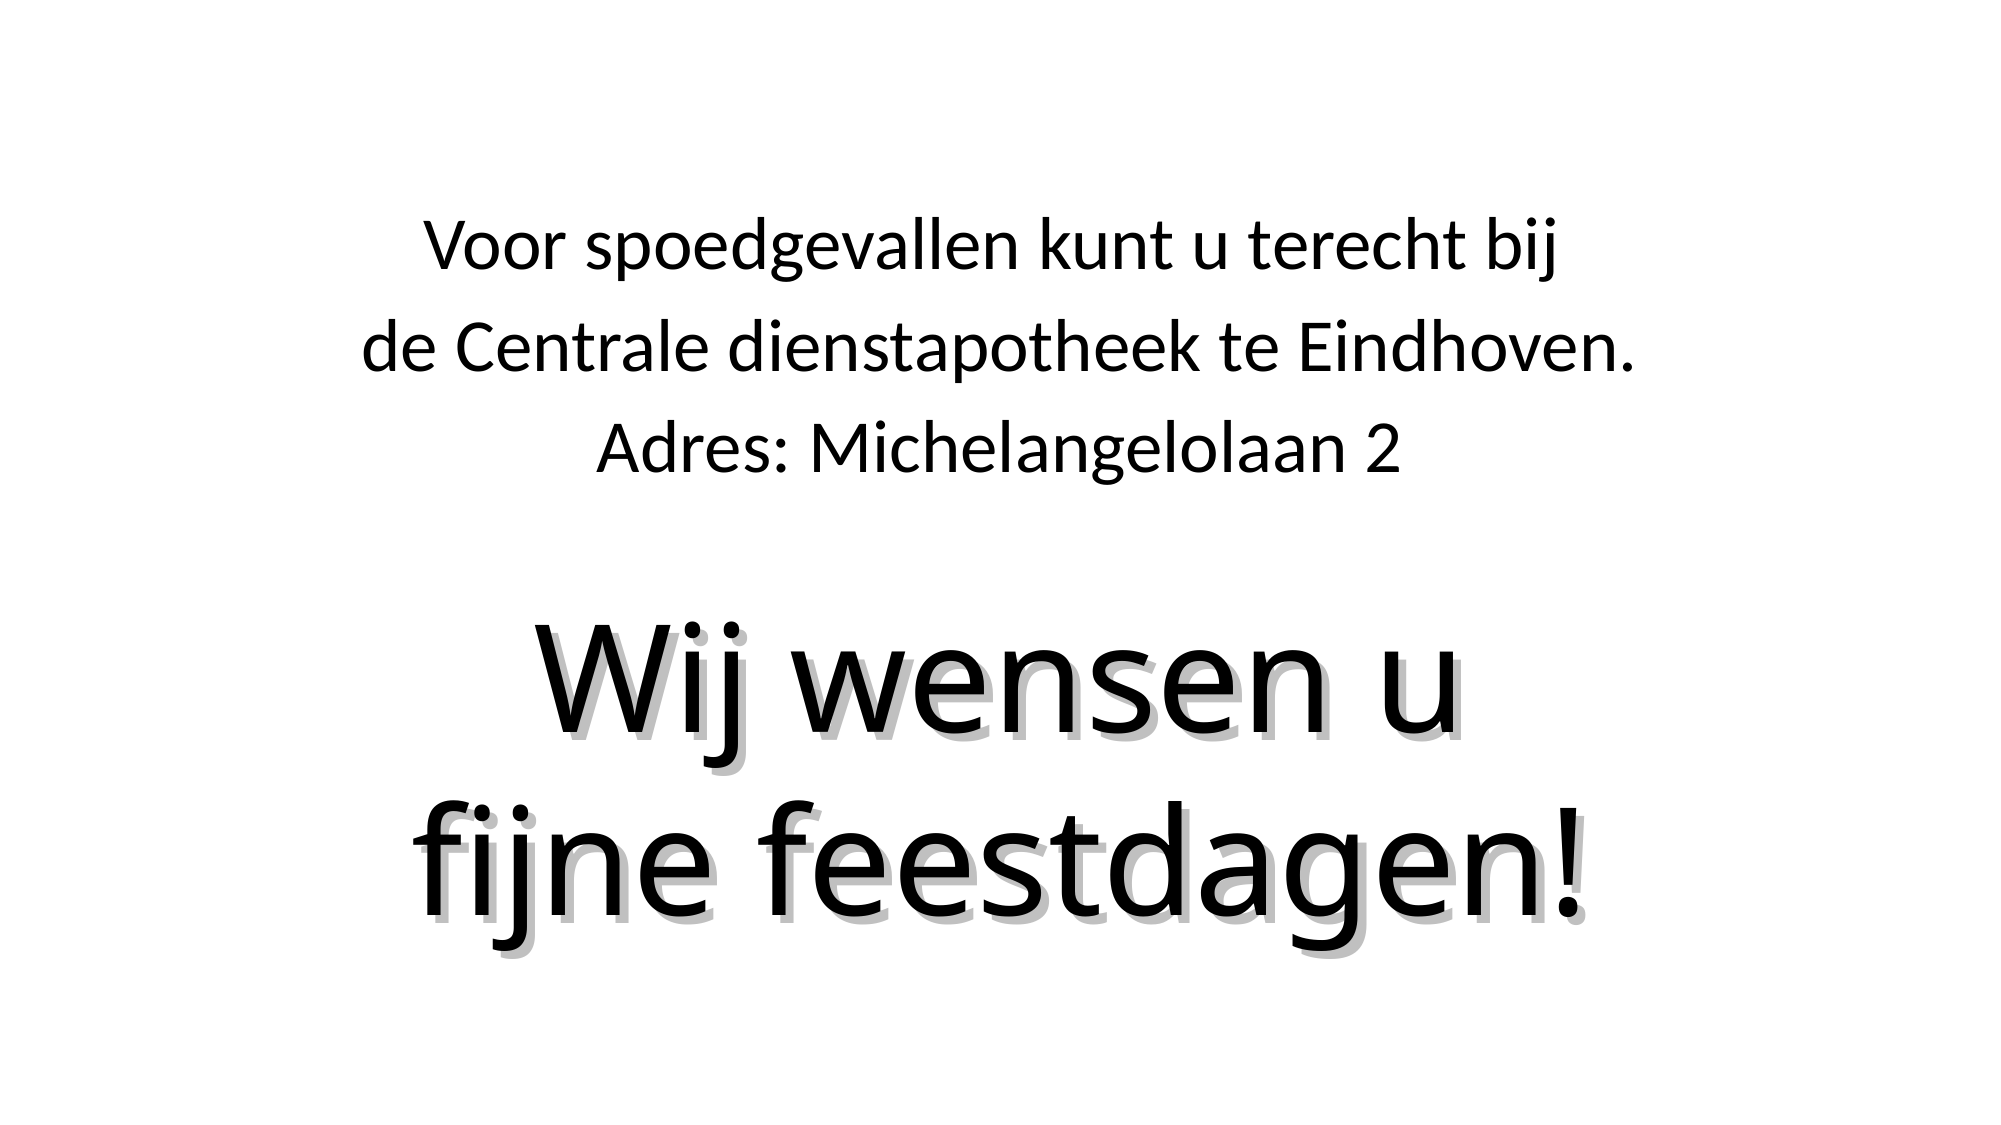

# Voor spoedgevallen kunt u terecht bij
de Centrale dienstapotheek te Eindhoven.
Adres: Michelangelolaan 2
Wij wensen u
fijne feestdagen!